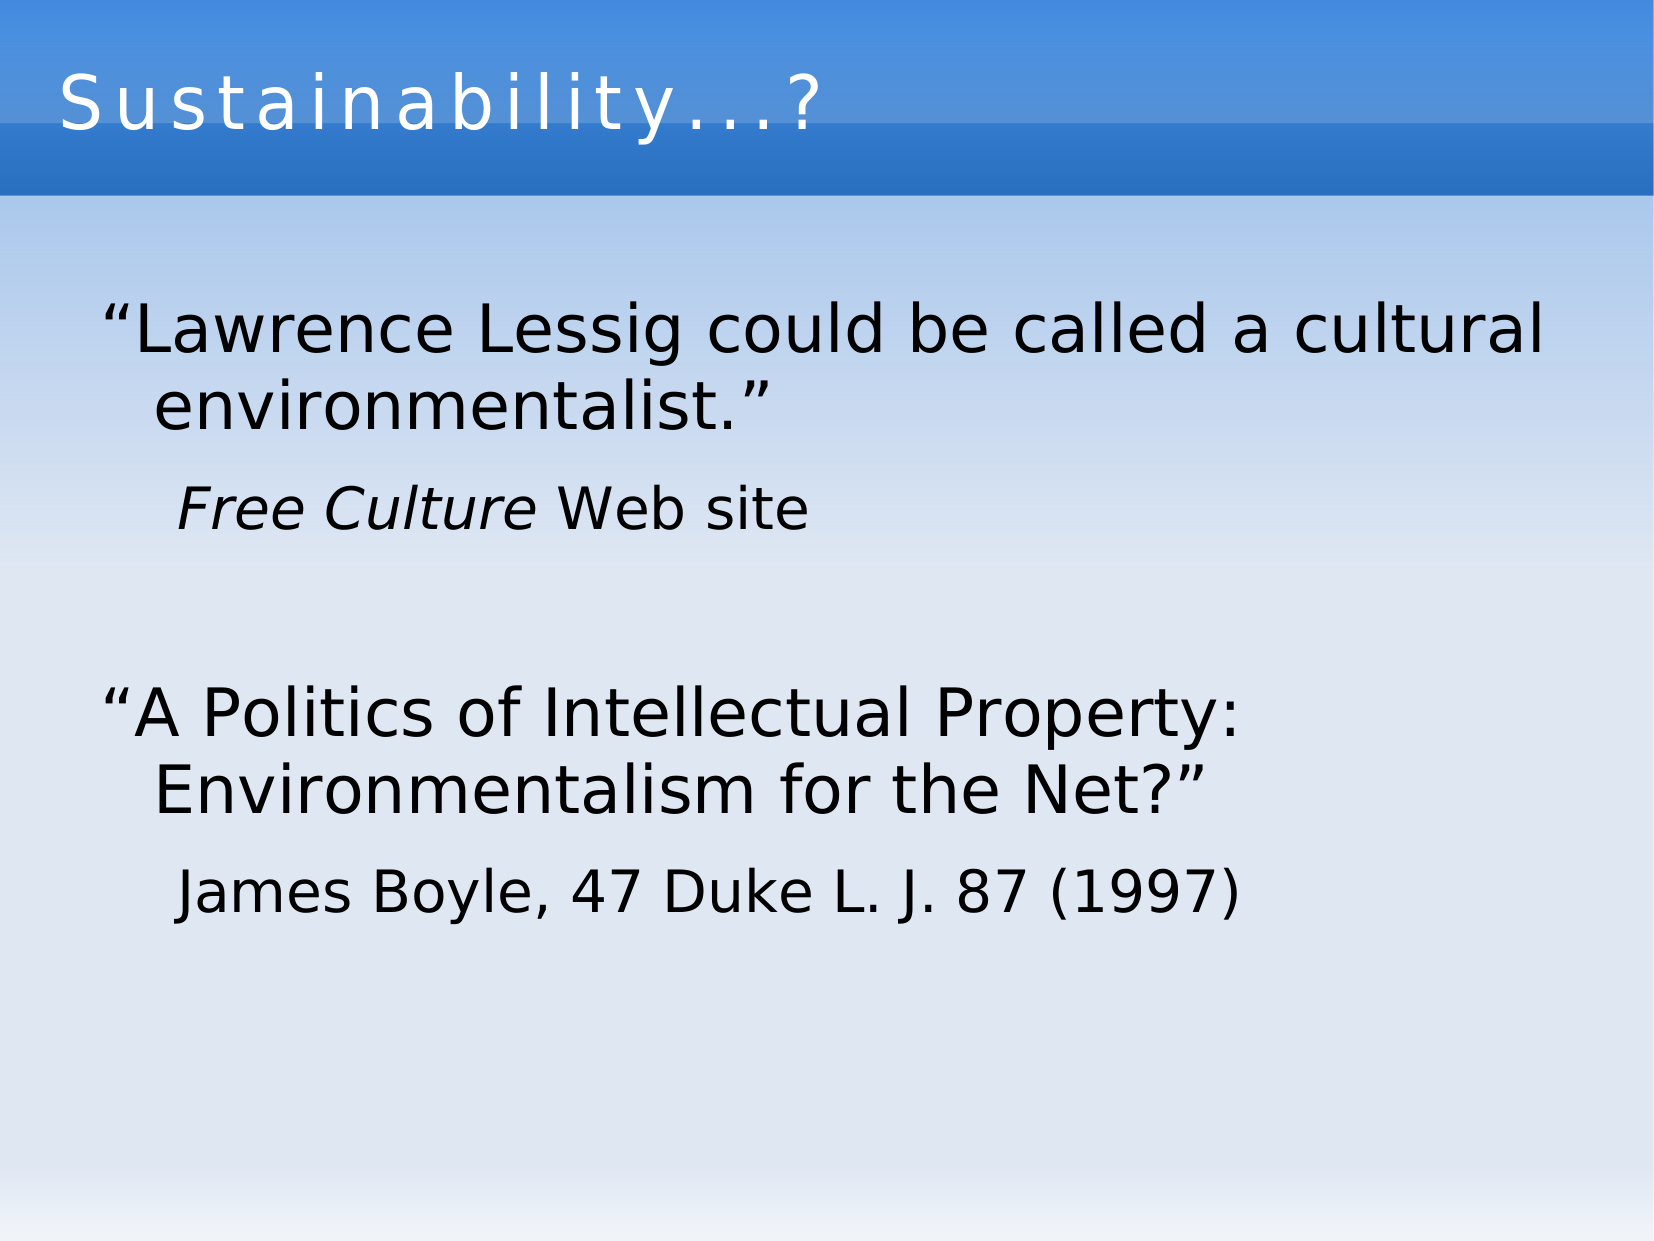

# Sustainability...?
“Lawrence Lessig could be called a cultural environmentalist.”
Free Culture Web site
“A Politics of Intellectual Property: Environmentalism for the Net?”
James Boyle, 47 Duke L. J. 87 (1997)